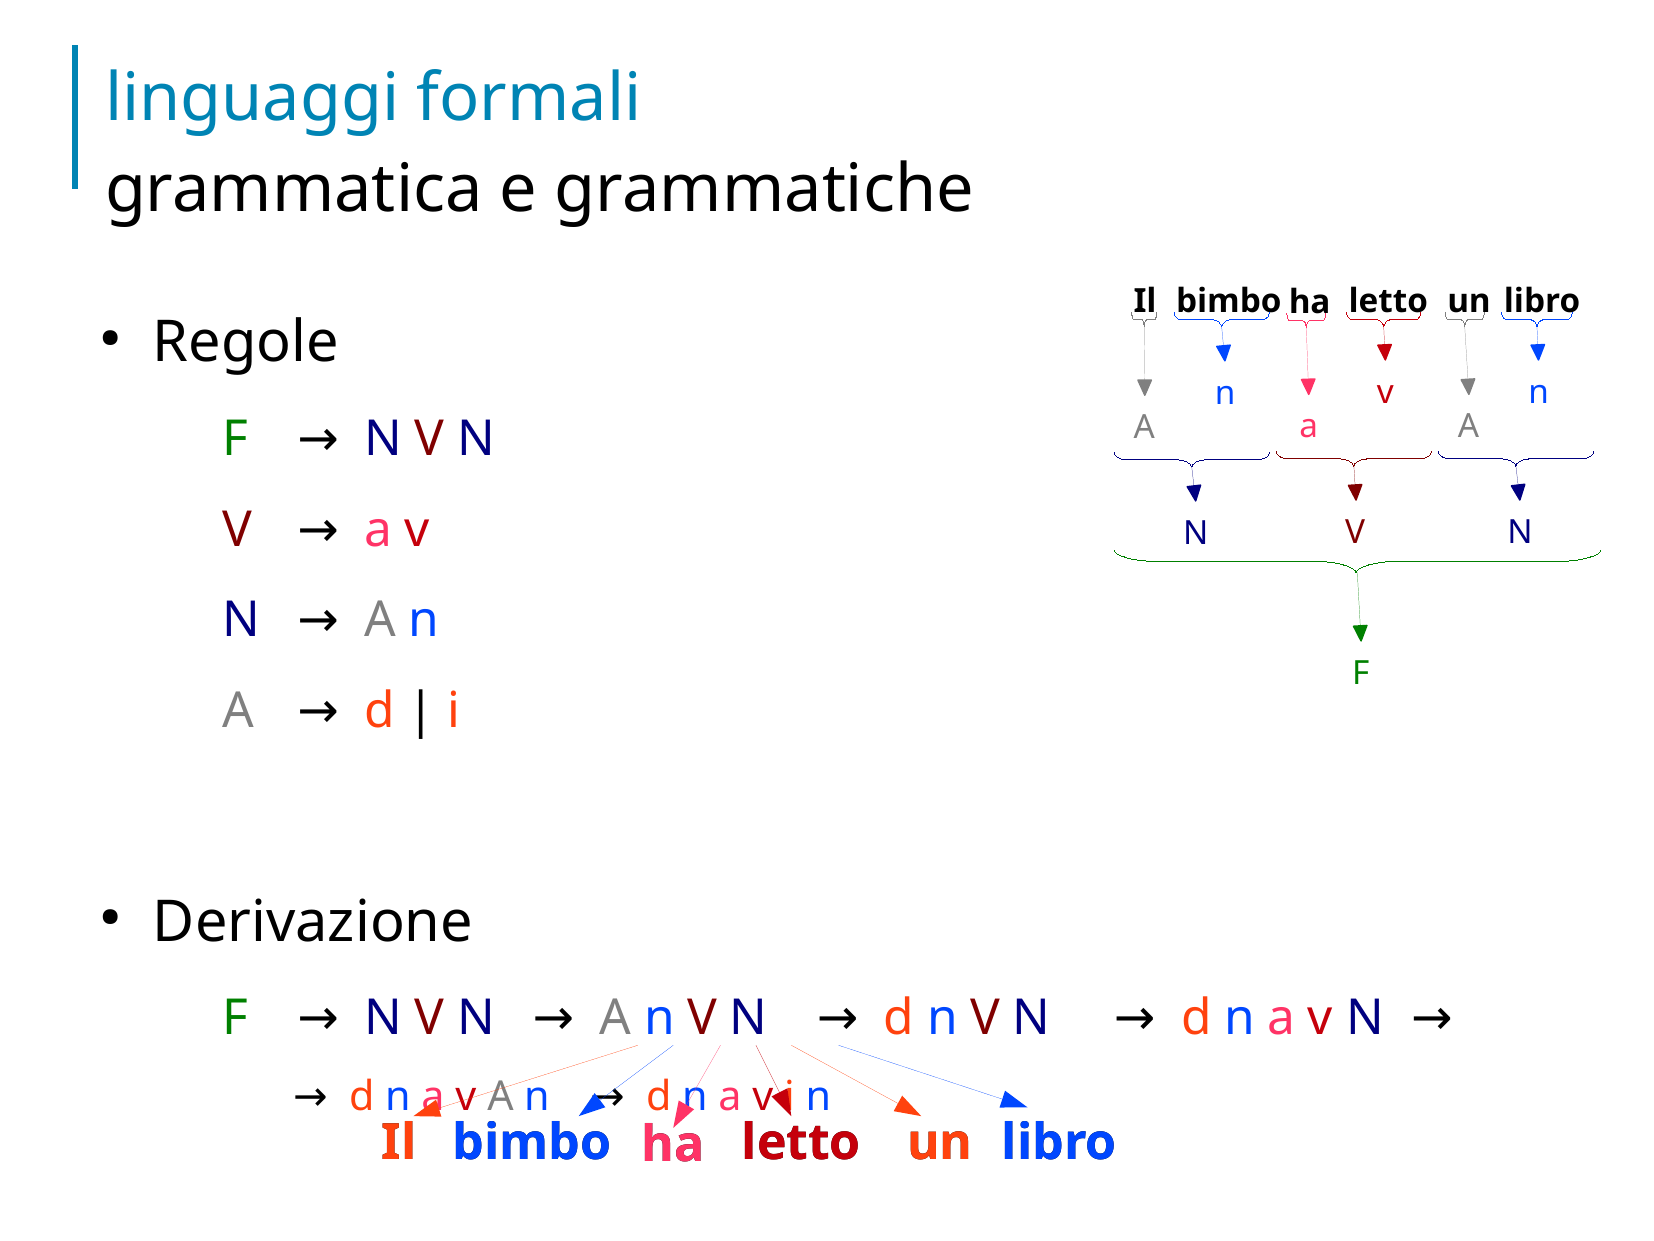

# linguaggi formali grammatica e grammatiche
Il
bimbo
letto
un
libro
ha
v
n
n
a
A
A
V
N
N
F
Regole
F	→ N V N
V	→ a v
N	→ A n
A	→ d | i
Derivazione
F	→ N V N	 → A n V N	→ d n V N	→ d n a v N	→
→ d n a v A n	→ d n a v i n
Il
Il
bimbo
letto
un
bimbo
letto
un
libro
libro
ha
ha